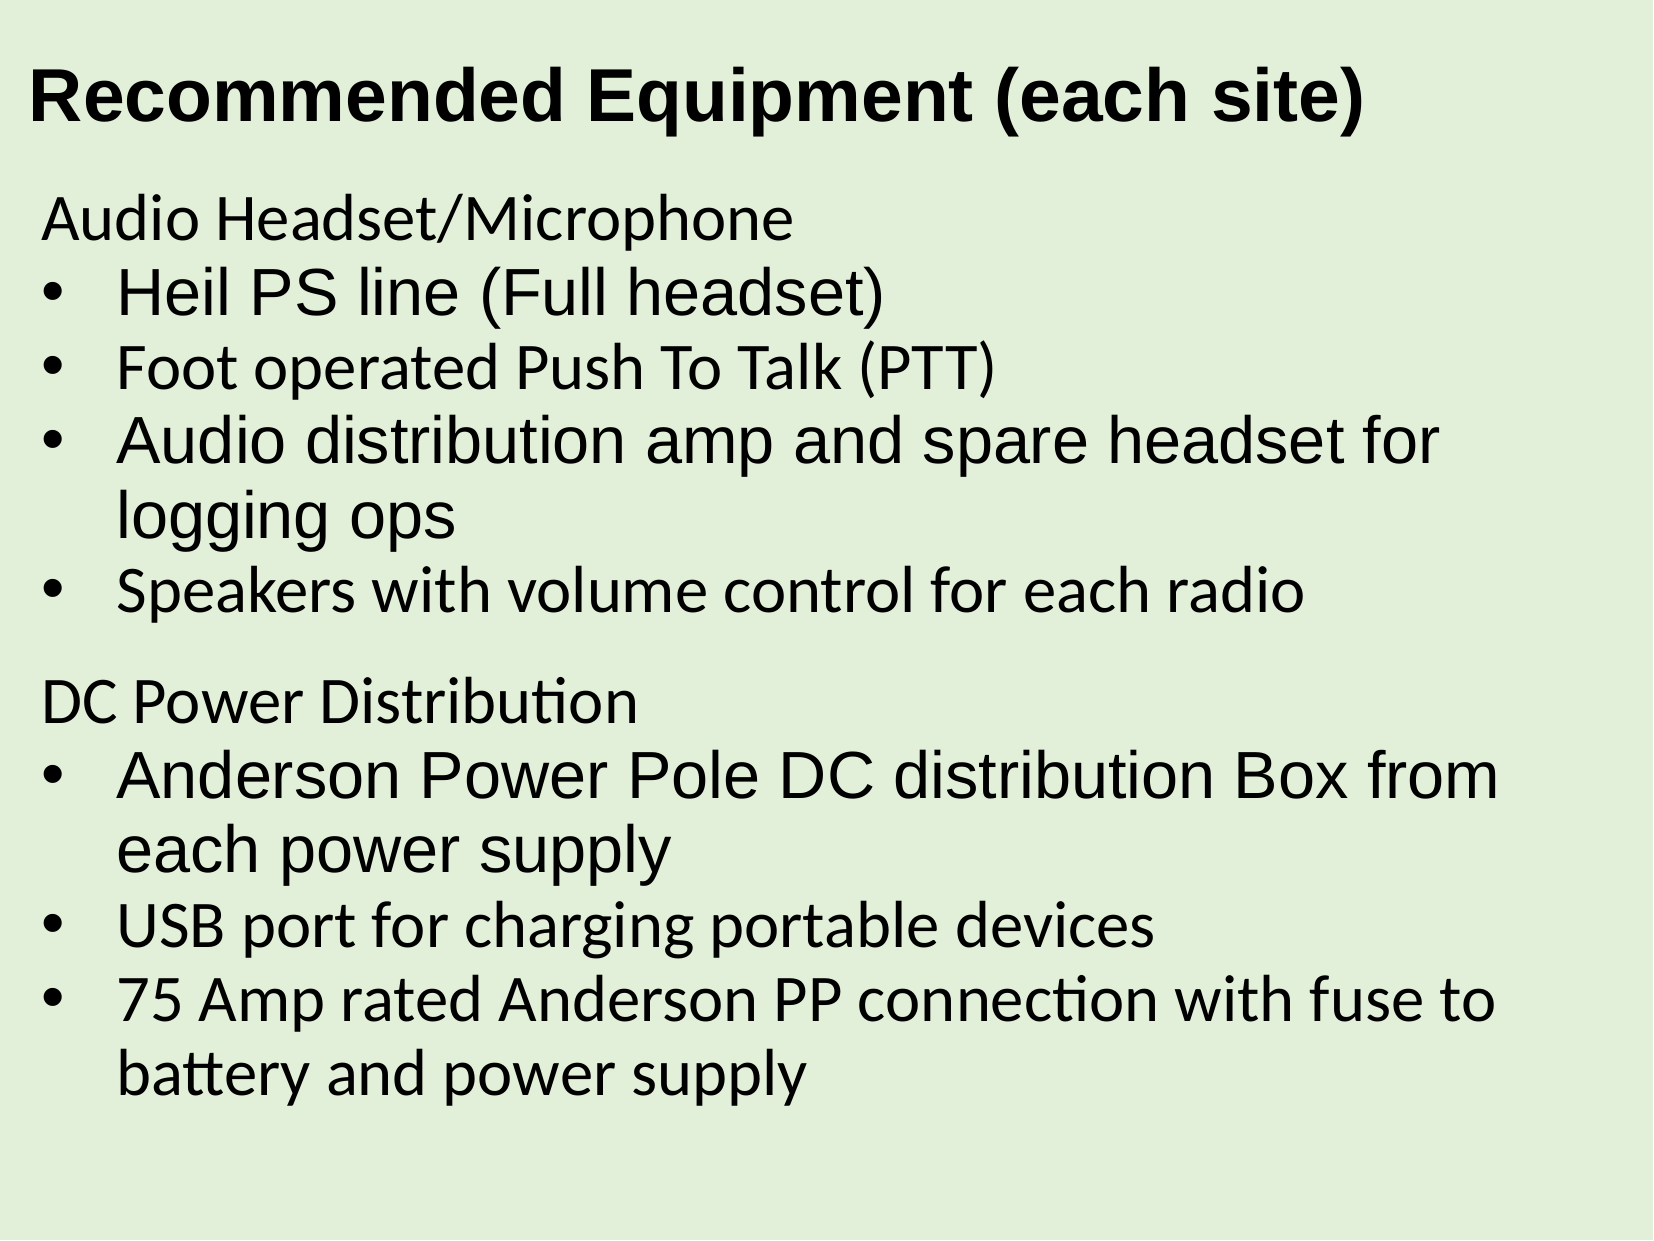

# Recommended Equipment (each site)
Audio Headset/Microphone
Heil PS line (Full headset)
Foot operated Push To Talk (PTT)
Audio distribution amp and spare headset for logging ops
Speakers with volume control for each radio
DC Power Distribution
Anderson Power Pole DC distribution Box from each power supply
USB port for charging portable devices
75 Amp rated Anderson PP connection with fuse to battery and power supply